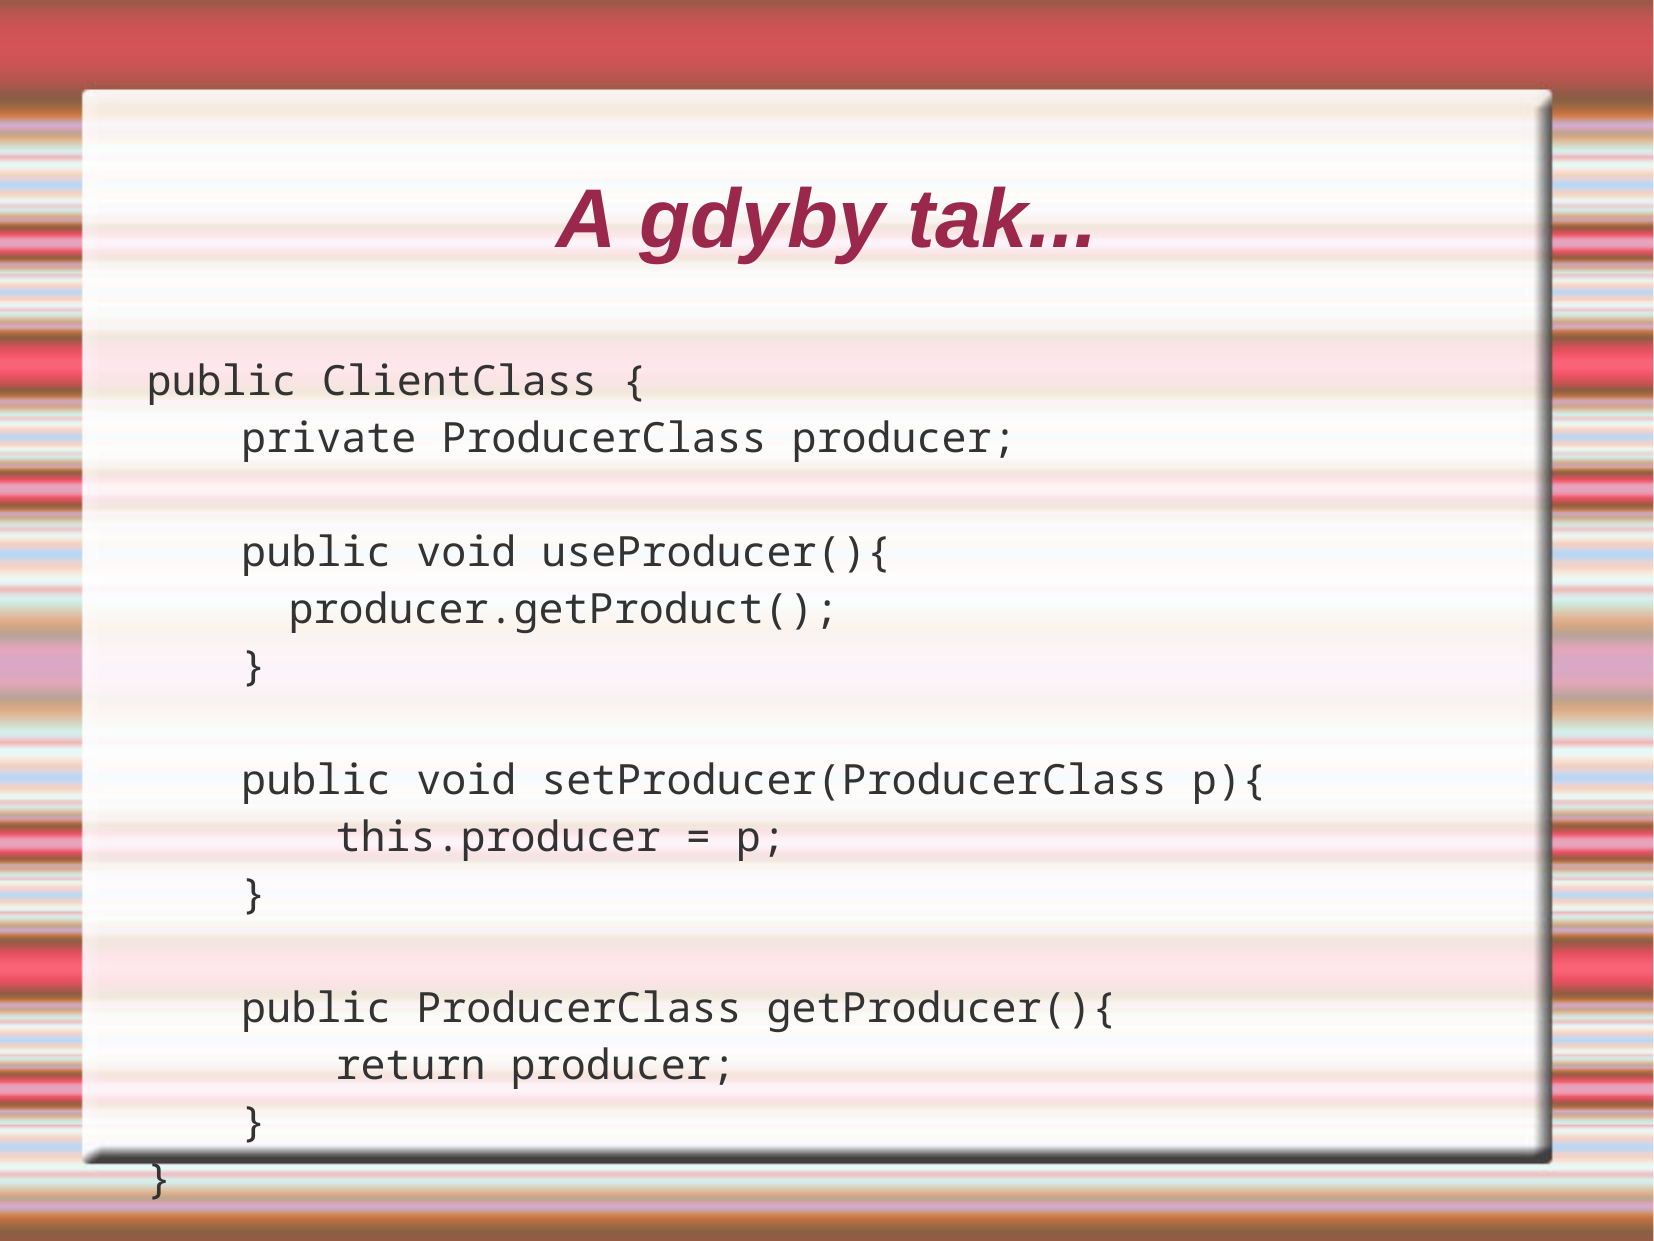

# A gdyby tak...
public ClientClass {
private ProducerClass producer;
public void useProducer(){
producer.getProduct();
}
public void setProducer(ProducerClass p){
this.producer = p;
}
public ProducerClass getProducer(){
return producer;
}
}